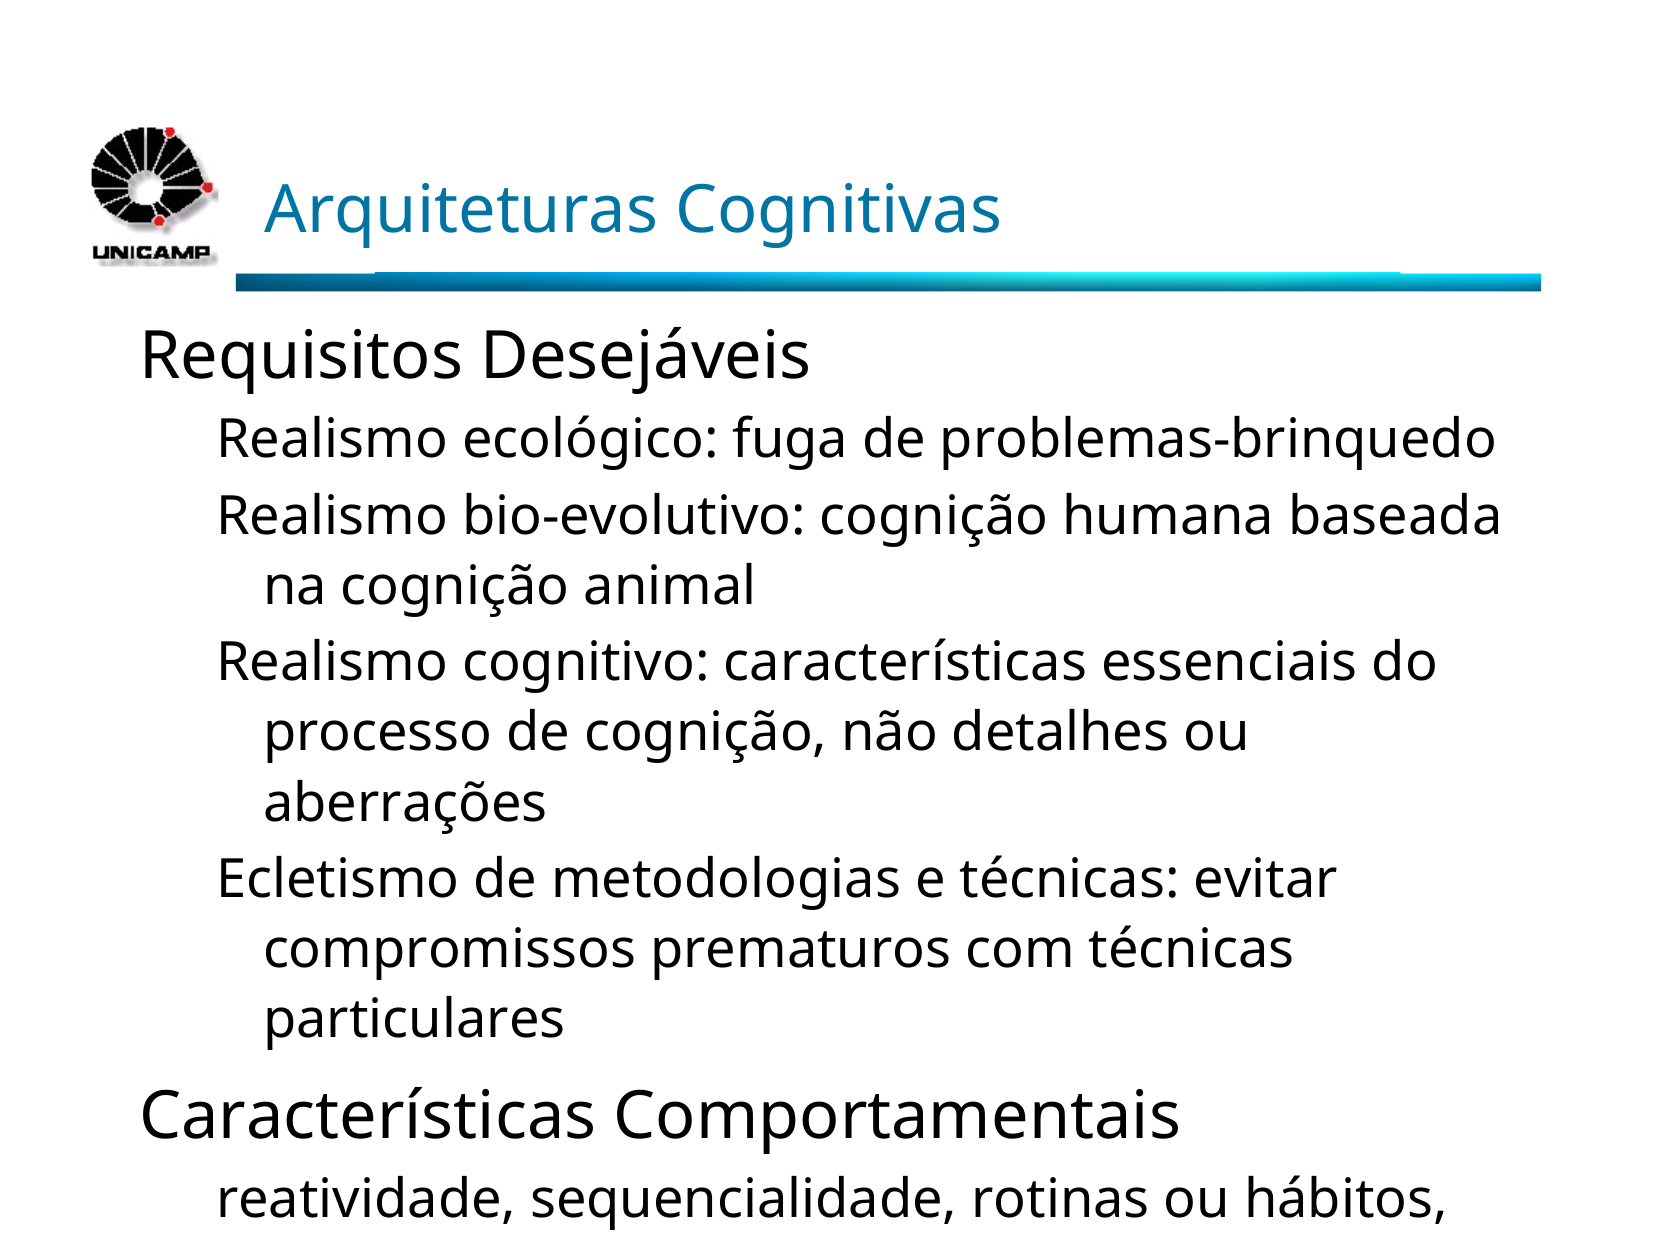

# Arquiteturas Cognitivas
Requisitos Desejáveis
Realismo ecológico: fuga de problemas-brinquedo
Realismo bio-evolutivo: cognição humana baseada na cognição animal
Realismo cognitivo: características essenciais do processo de cognição, não detalhes ou aberrações
Ecletismo de metodologias e técnicas: evitar compromissos prematuros com técnicas particulares
Características Comportamentais
reatividade, sequencialidade, rotinas ou hábitos, adaptação por tentativa e erro